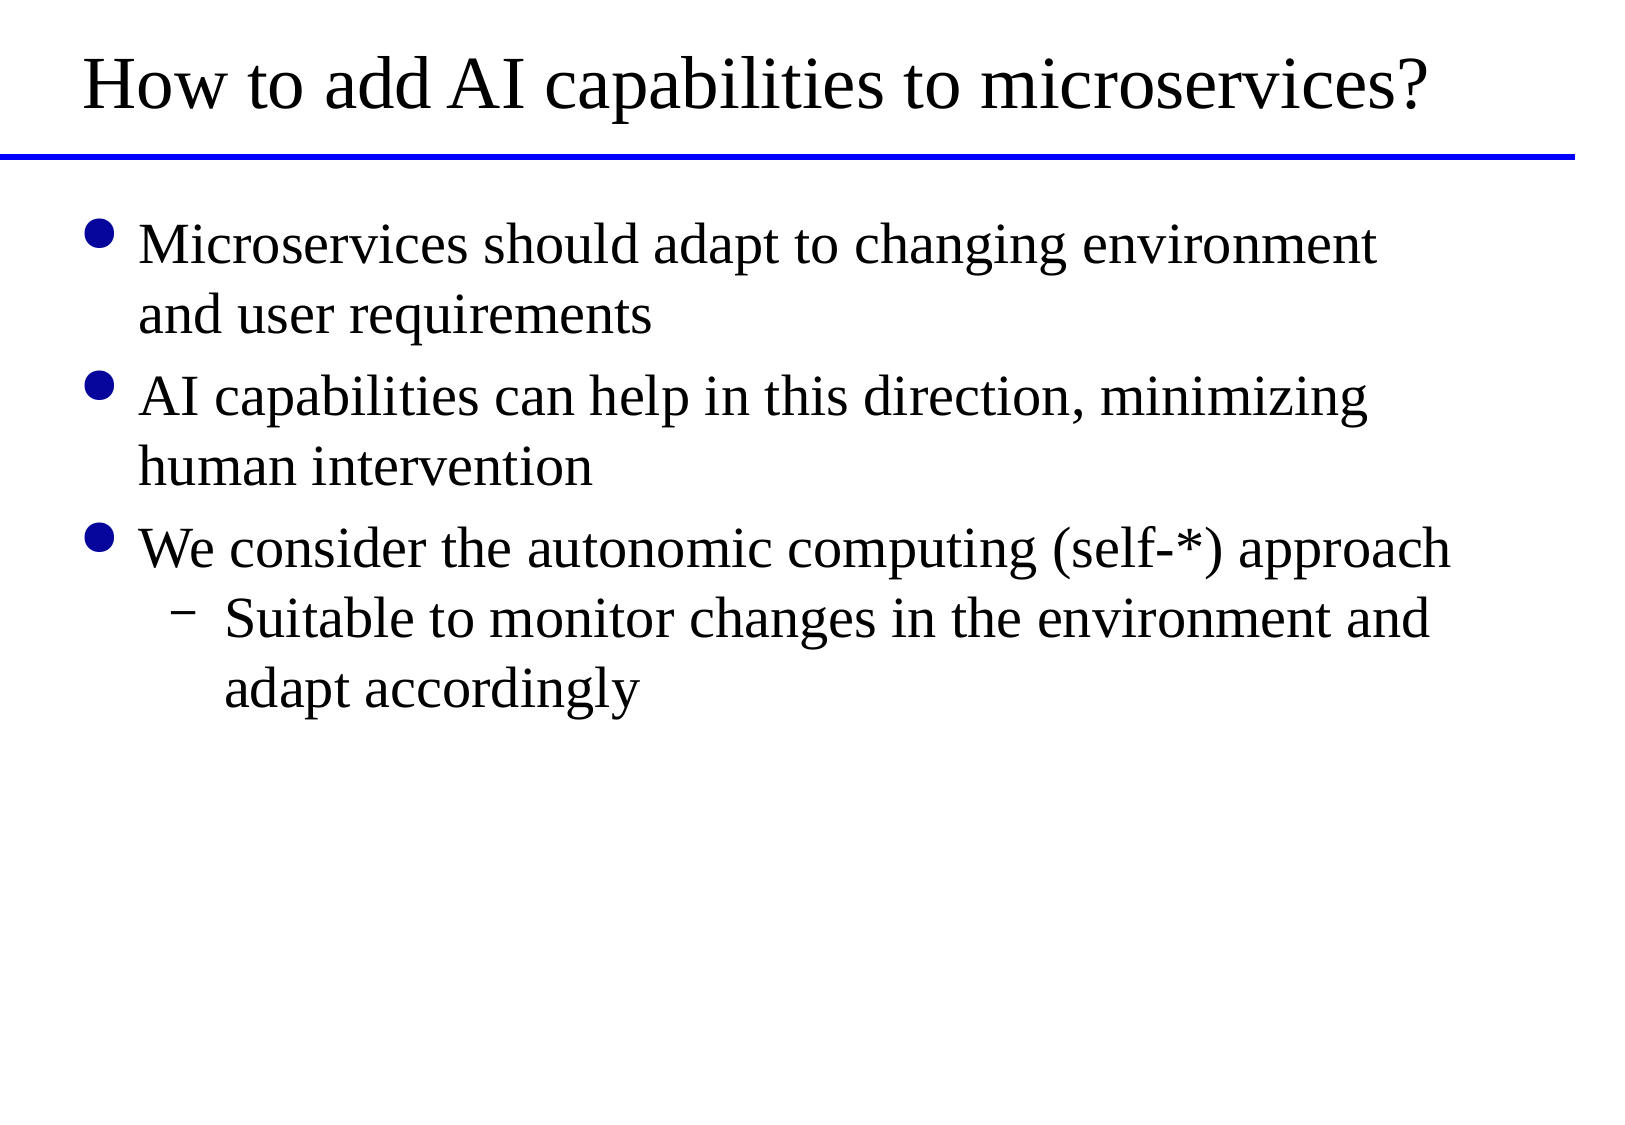

# How to add AI capabilities to microservices?
Microservices should adapt to changing environment and user requirements
AI capabilities can help in this direction, minimizing human intervention
We consider the autonomic computing (self-*) approach
Suitable to monitor changes in the environment and adapt accordingly